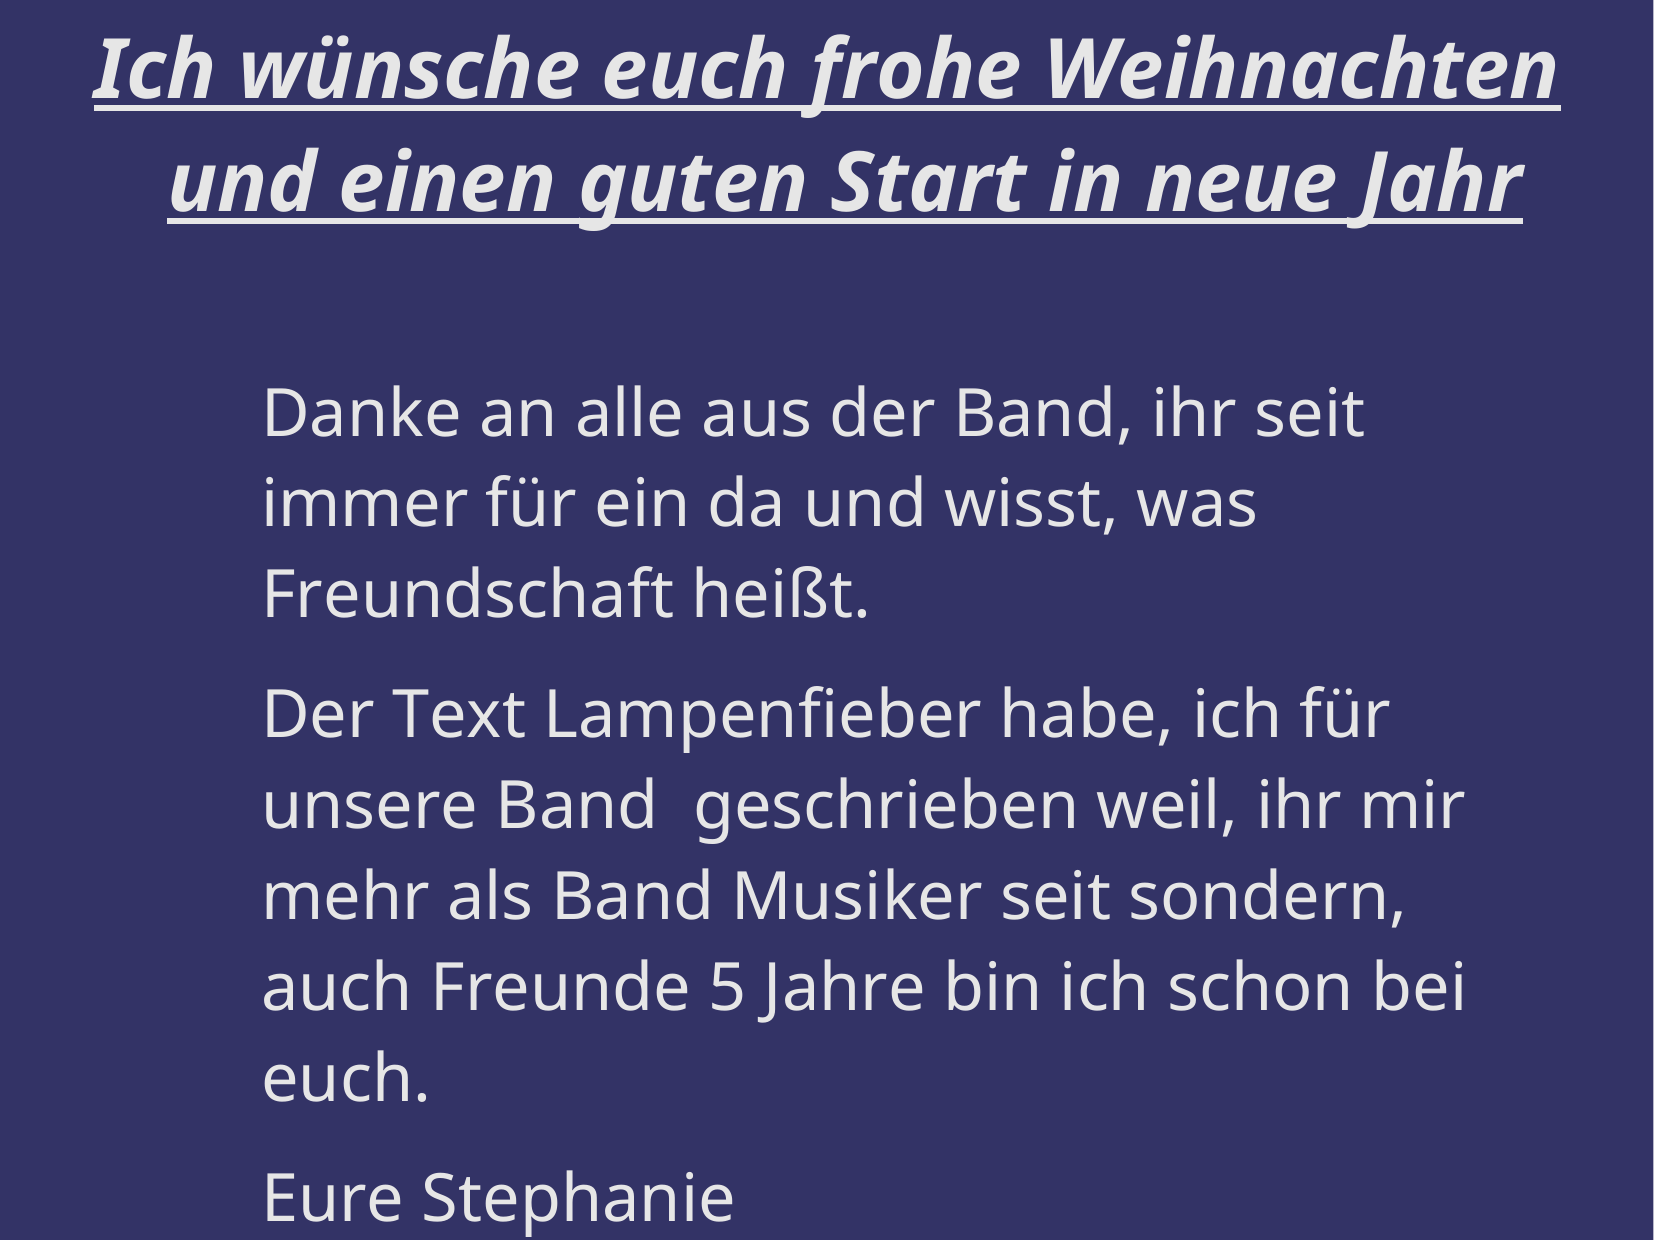

# Ich wünsche euch frohe Weihnachten und einen guten Start in neue Jahr
Danke an alle aus der Band, ihr seit immer für ein da und wisst, was Freundschaft heißt.
Der Text Lampenfieber habe, ich für unsere Band geschrieben weil, ihr mir mehr als Band Musiker seit sondern, auch Freunde 5 Jahre bin ich schon bei euch.
Eure Stephanie